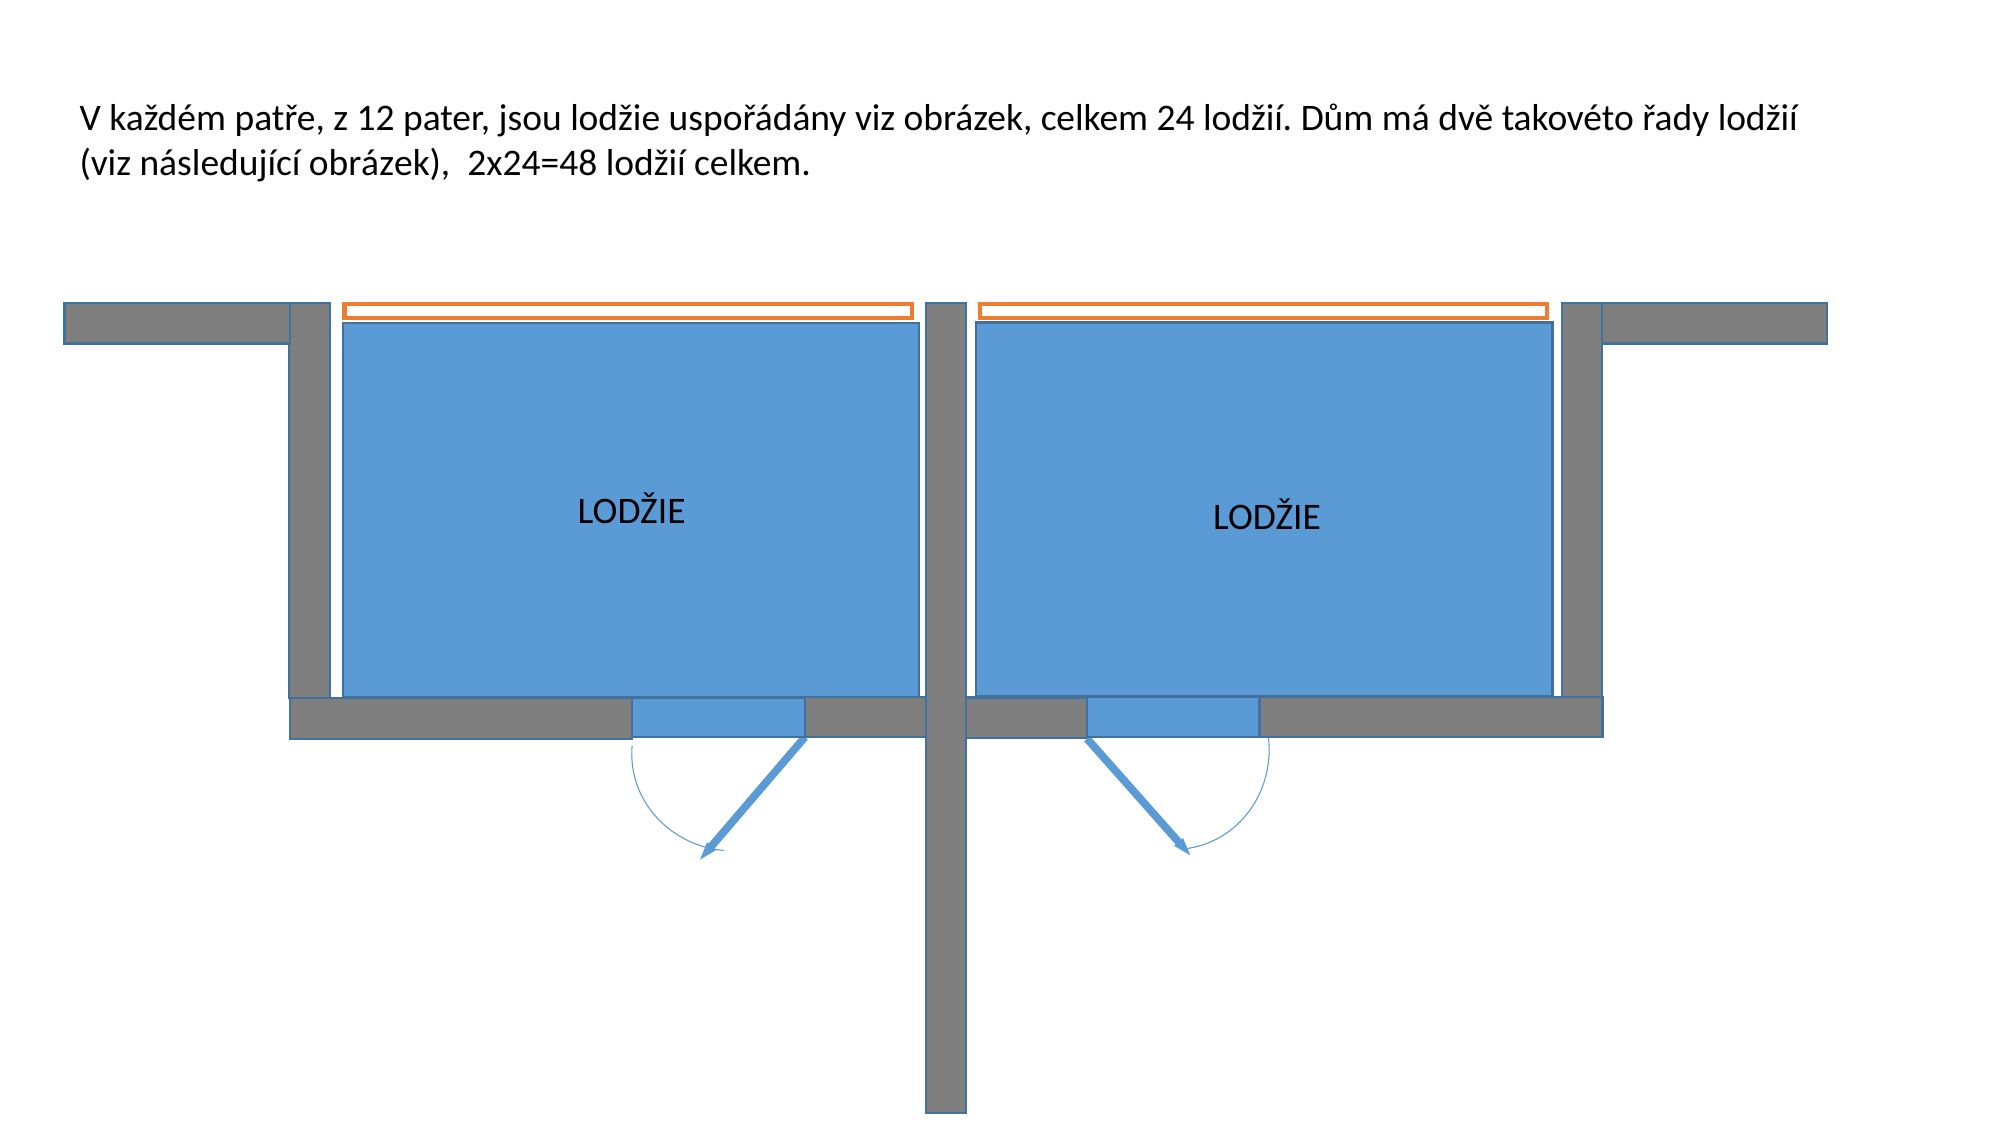

V každém patře, z 12 pater, jsou lodžie uspořádány viz obrázek, celkem 24 lodžií. Dům má dvě takovéto řady lodžií (viz následující obrázek), 2x24=48 lodžií celkem.
LODŽIE
LODŽIE